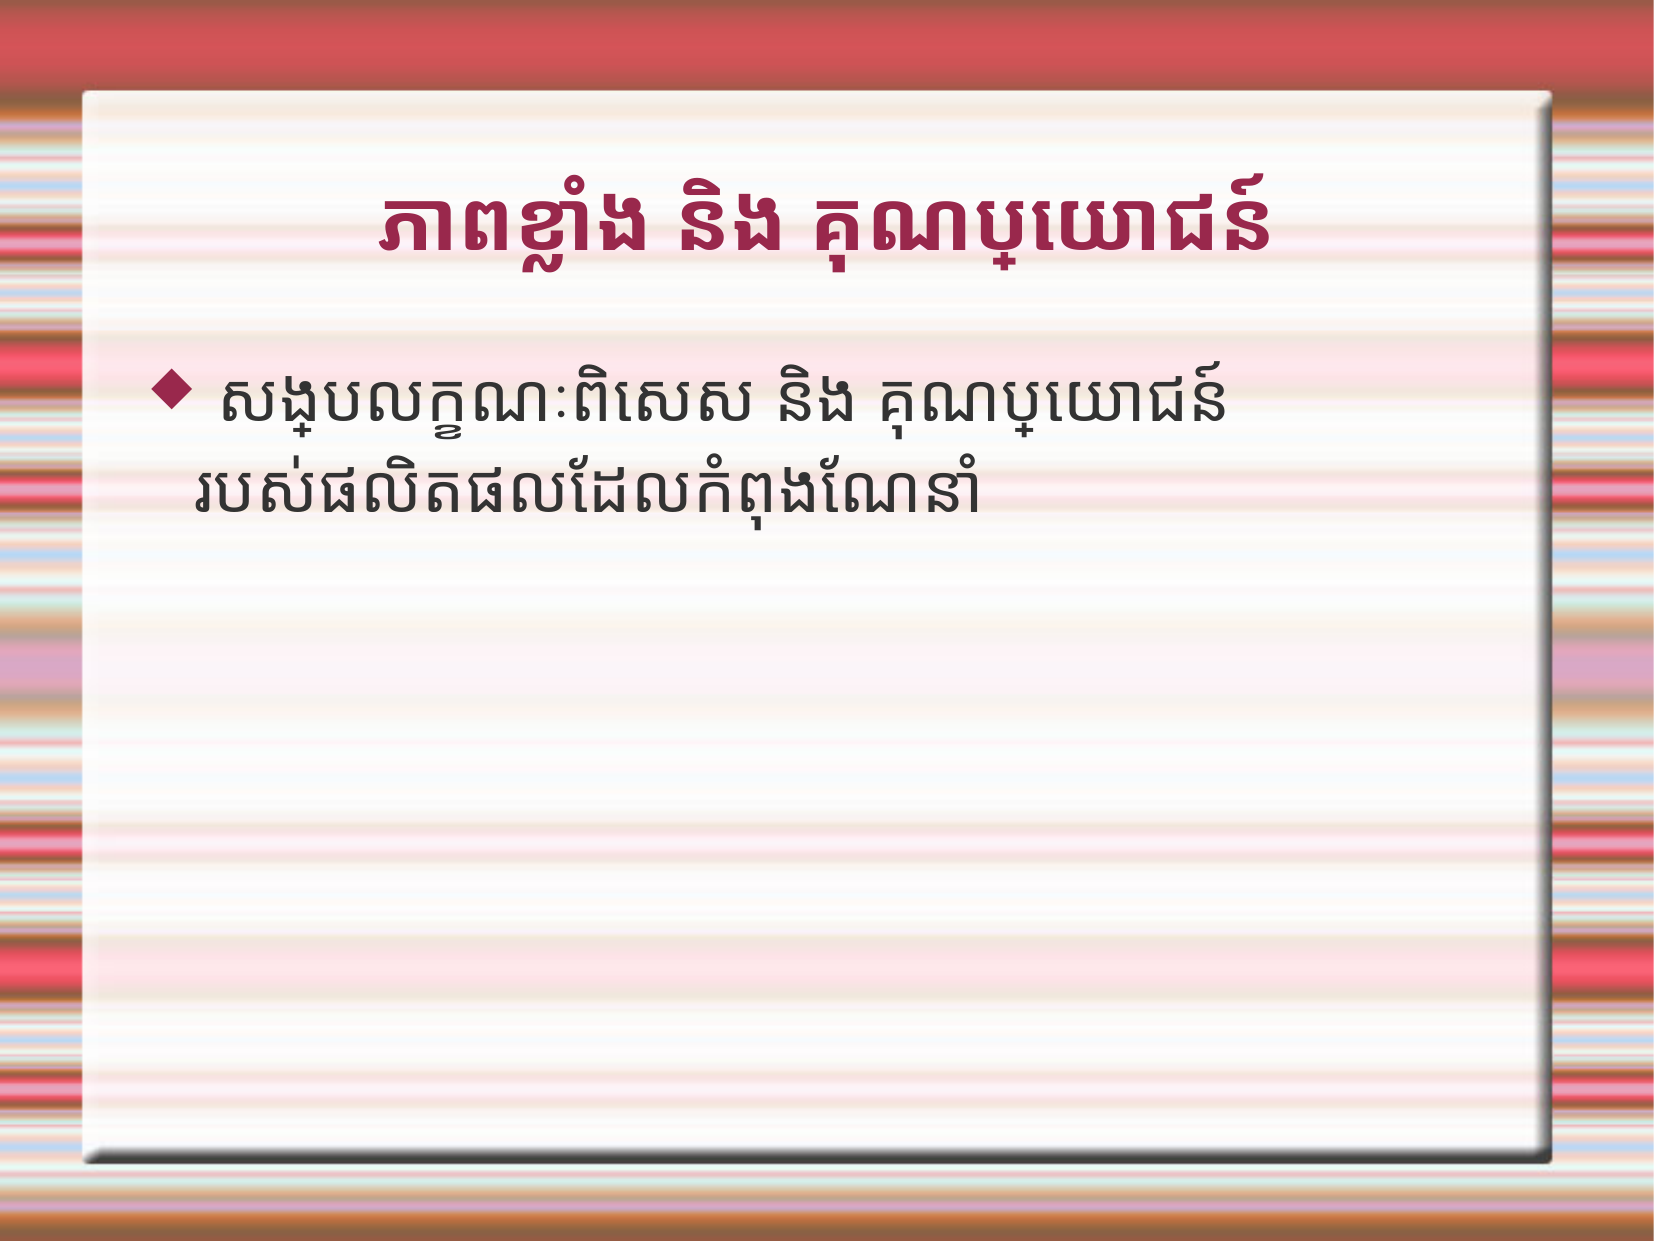

# ភាព​ខ្លាំង និង គុណប្រយោជន៍
សង្ខេប​លក្ខណៈ​ពិសេស និង គុណ​ប្រយោជន៍
របស់​ផលិតផល​ដែល​កំពុង​ណែនាំ